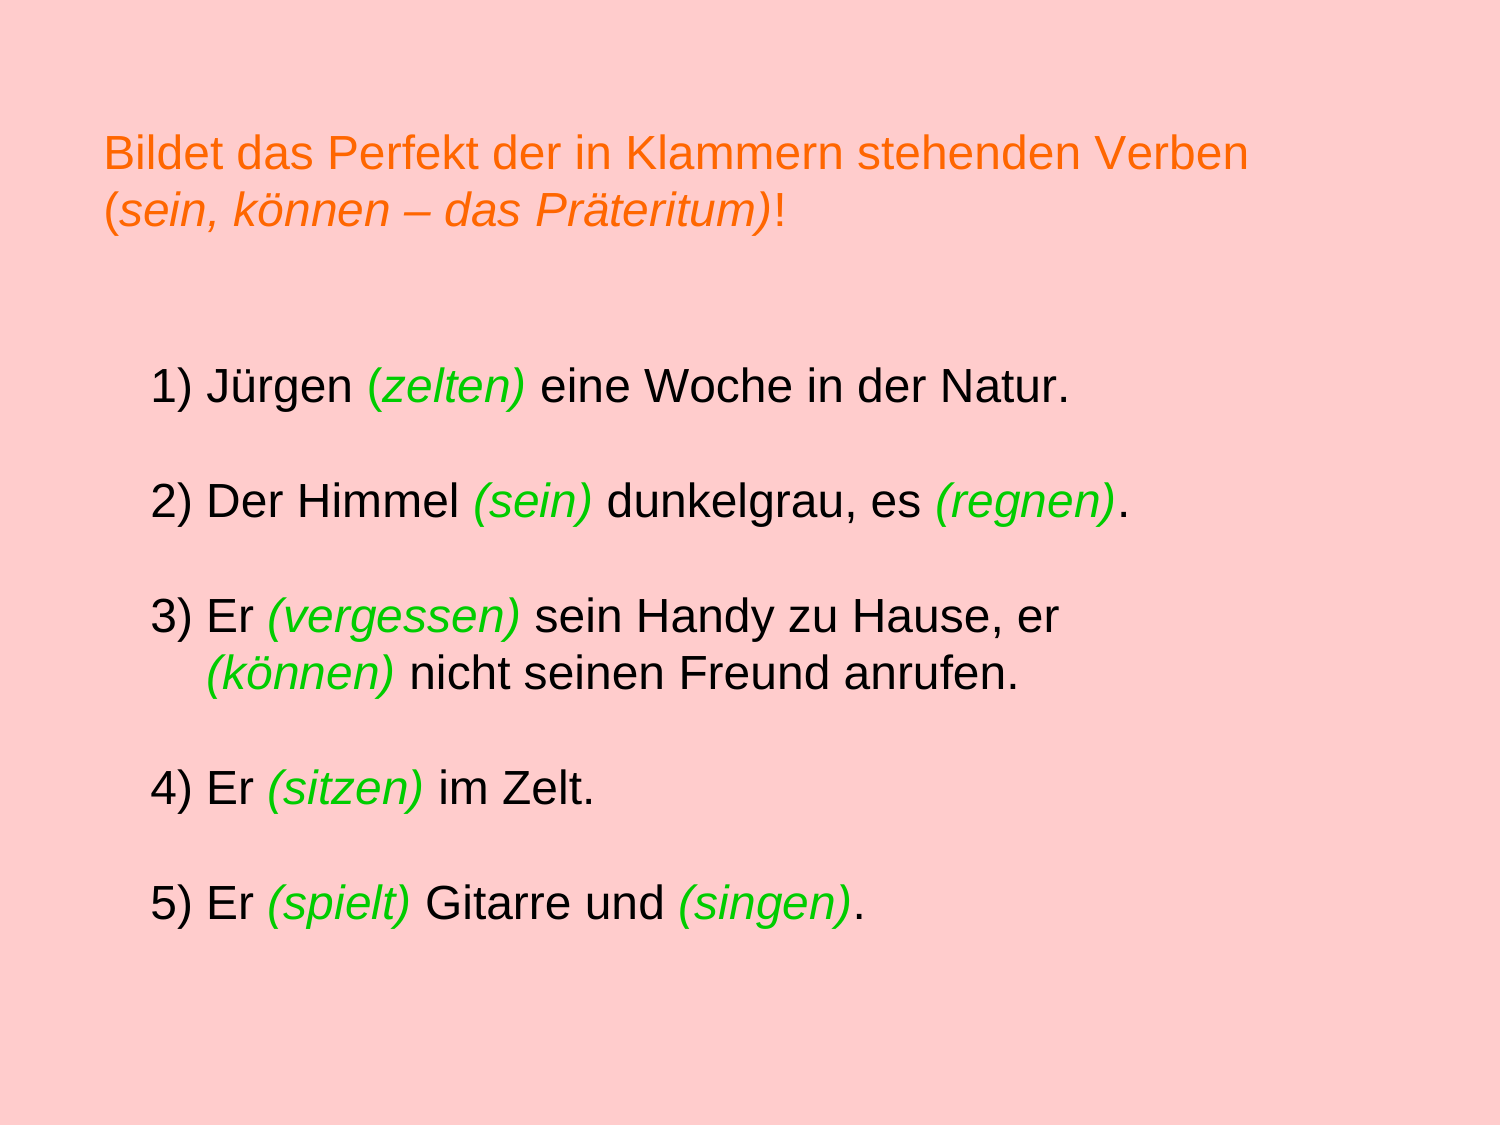

#
Bildet das Perfekt der in Klammern stehenden Verben (sein, können – das Präteritum)!
Jürgen (zelten) eine Woche in der Natur.
2) Der Himmel (sein) dunkelgrau, es (regnen).
3) Er (vergessen) sein Handy zu Hause, er (können) nicht seinen Freund anrufen.
4) Er (sitzen) im Zelt.
5) Er (spielt) Gitarre und (singen).